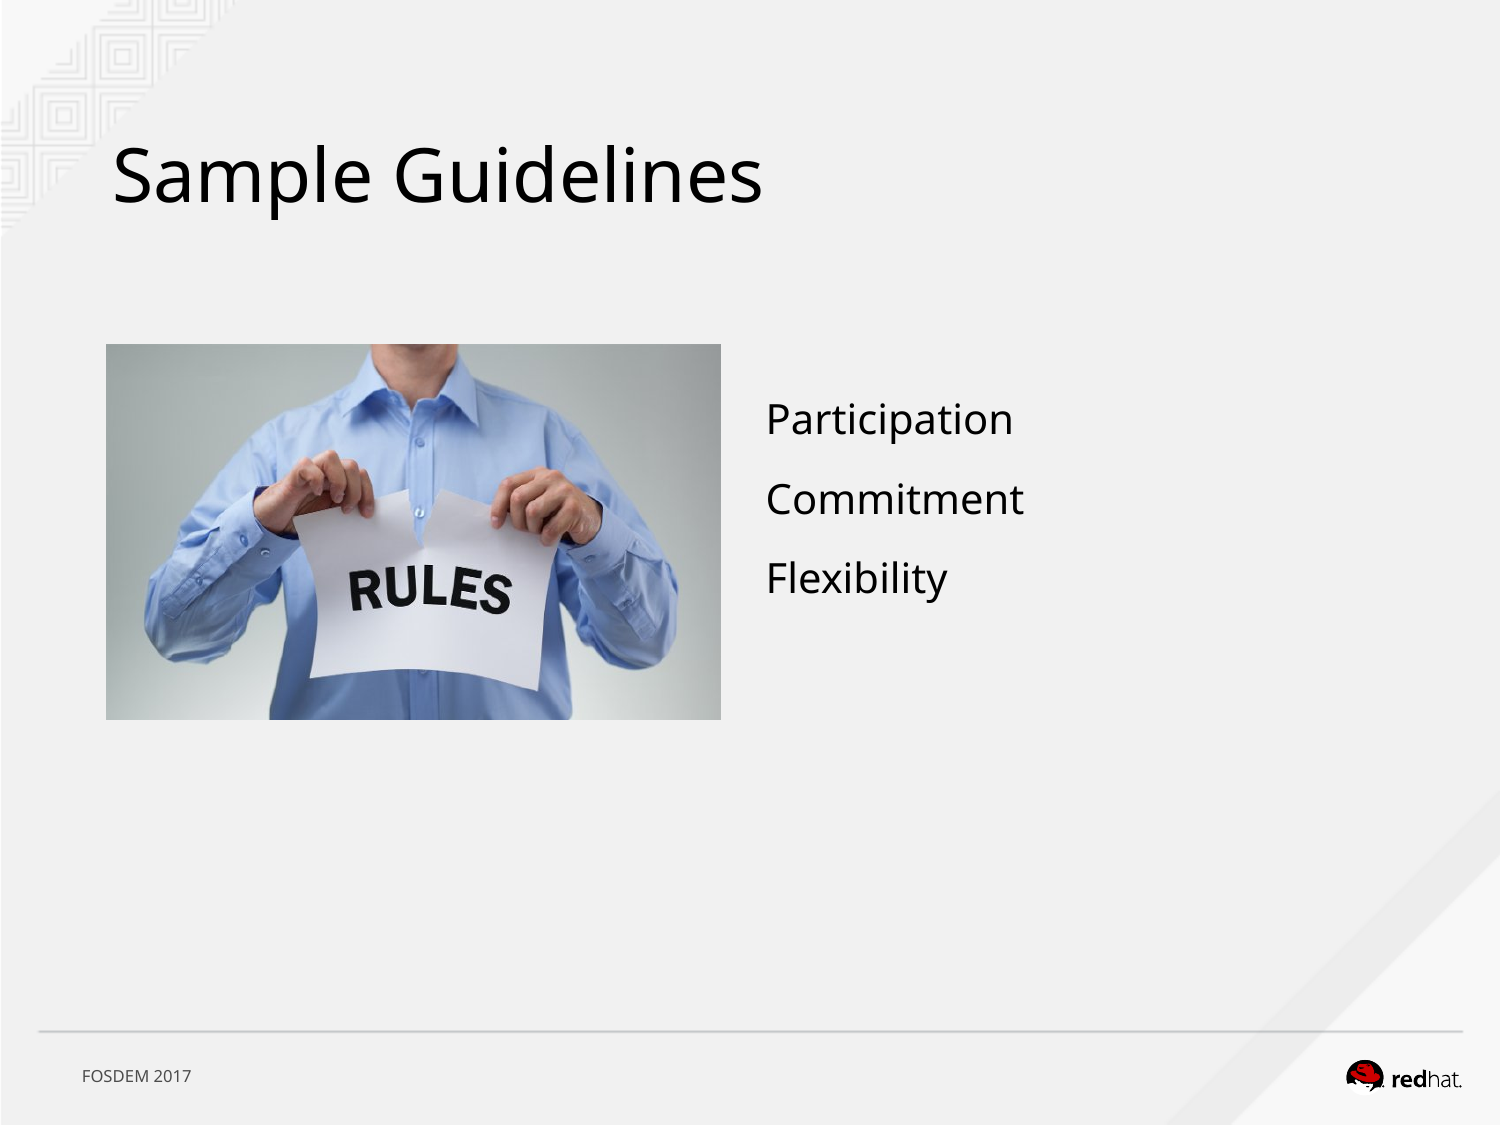

# Sample Guidelines
Participation
Commitment
Flexibility
FOSDEM 2017